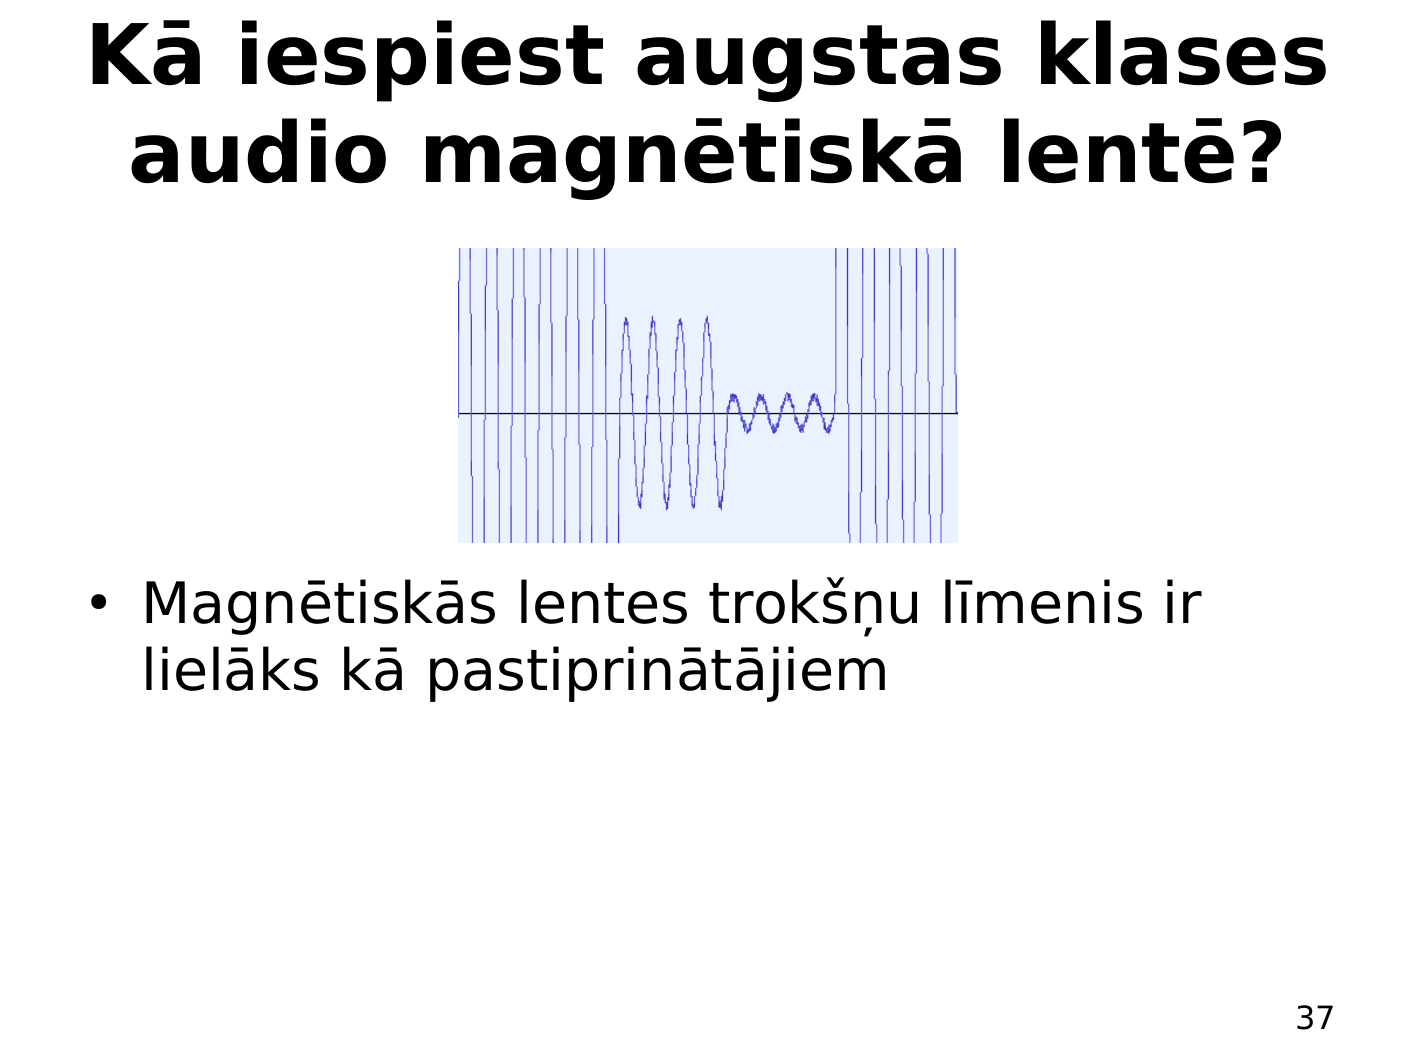

# Kā iespiest augstas klases audio magnētiskā lentē?
Magnētiskās lentes trokšņu līmenis ir lielāks kā pastiprinātājiem